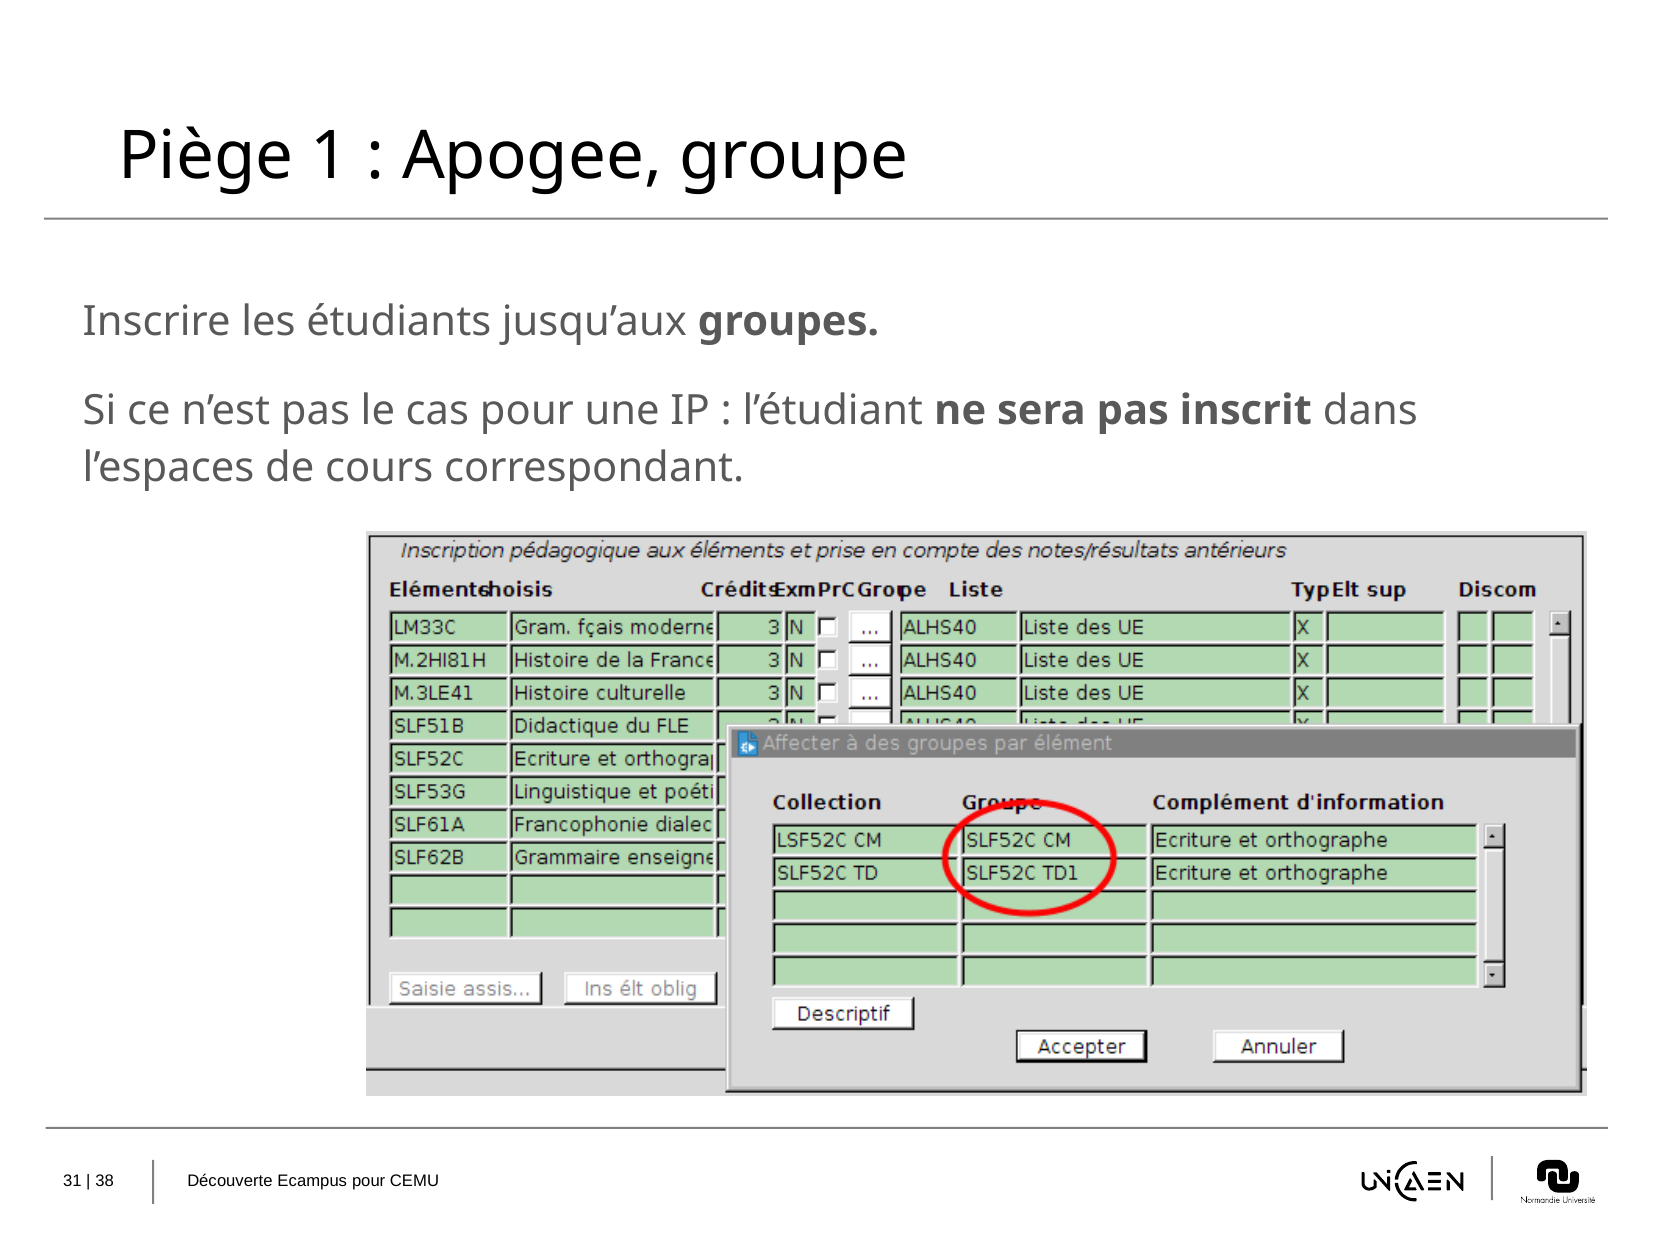

# Piège 1 : Apogee, groupe
Inscrire les étudiants jusqu’aux groupes.
Si ce n’est pas le cas pour une IP : l’étudiant ne sera pas inscrit dans l’espaces de cours correspondant.
31
Découverte Ecampus pourn les personnels administratifs